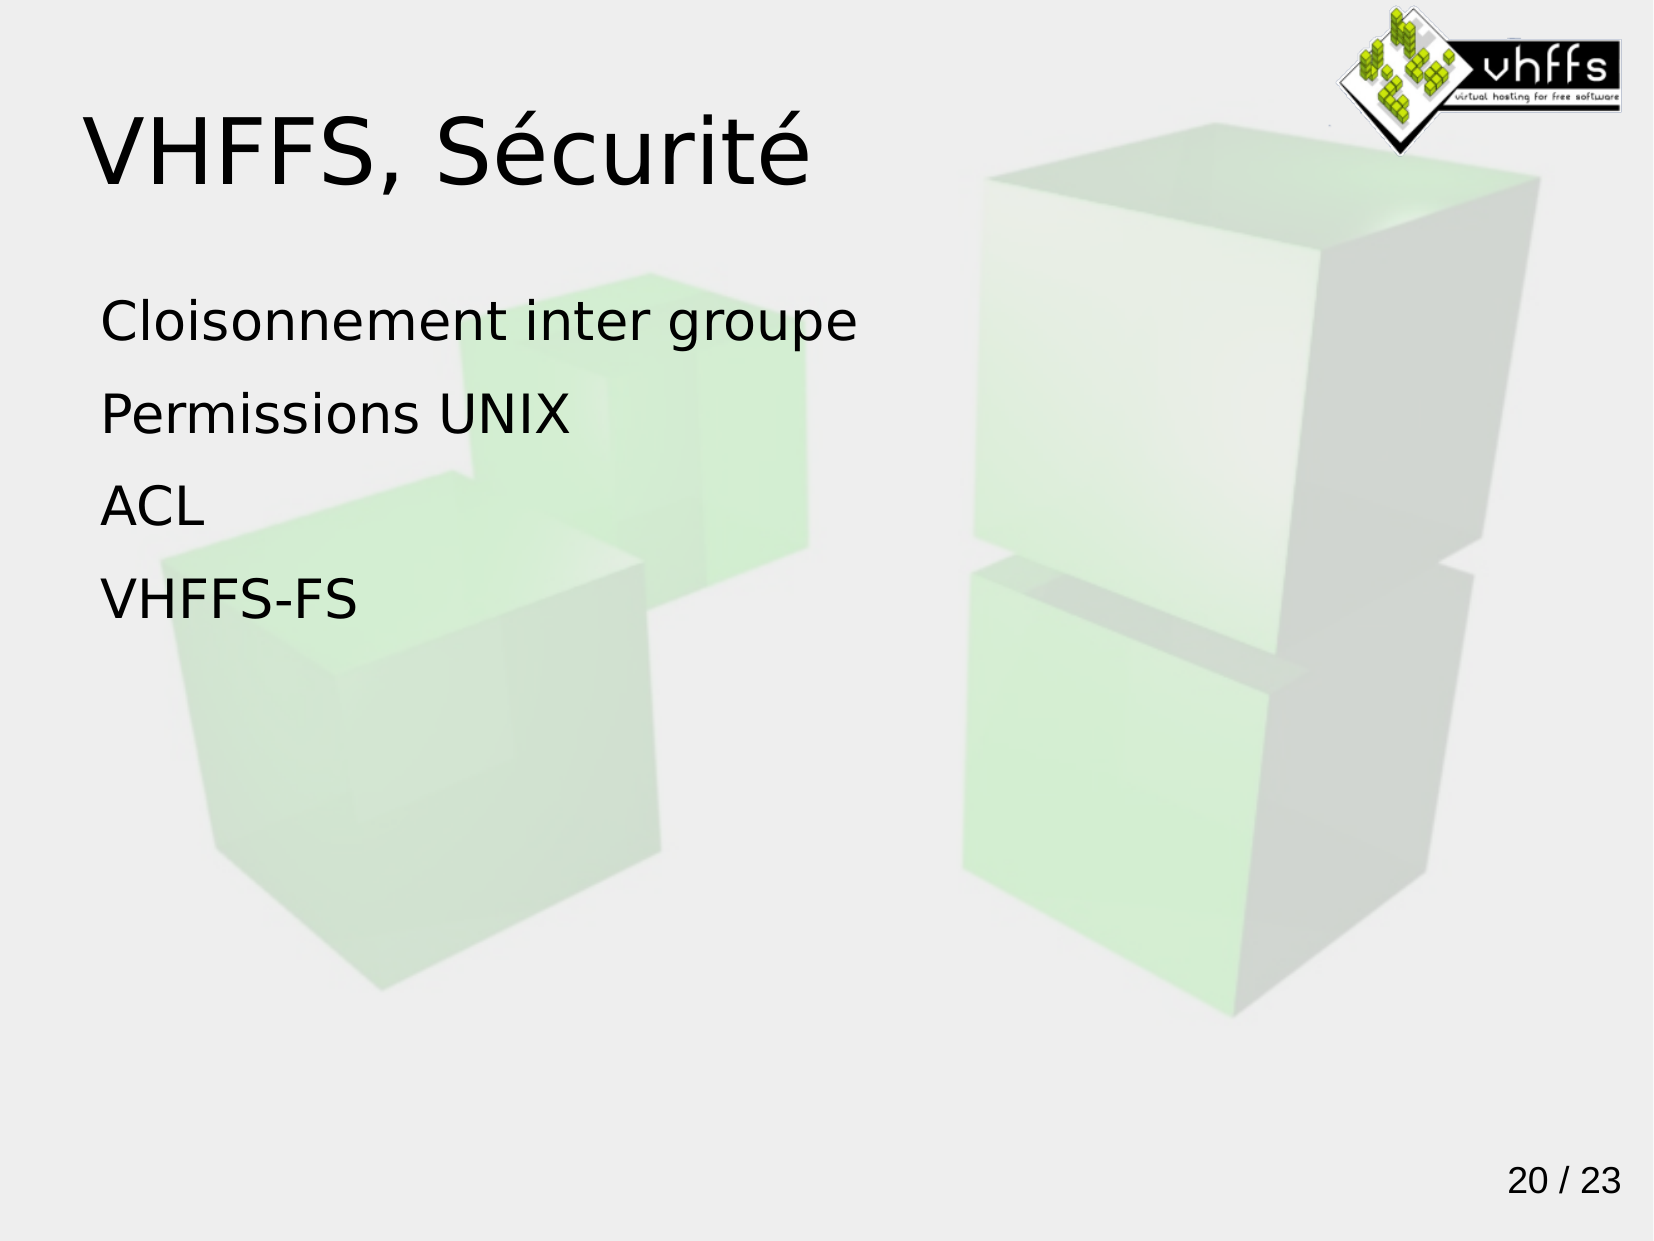

# VHFFS, Sécurité
Cloisonnement inter groupe
Permissions UNIX
ACL
VHFFS-FS